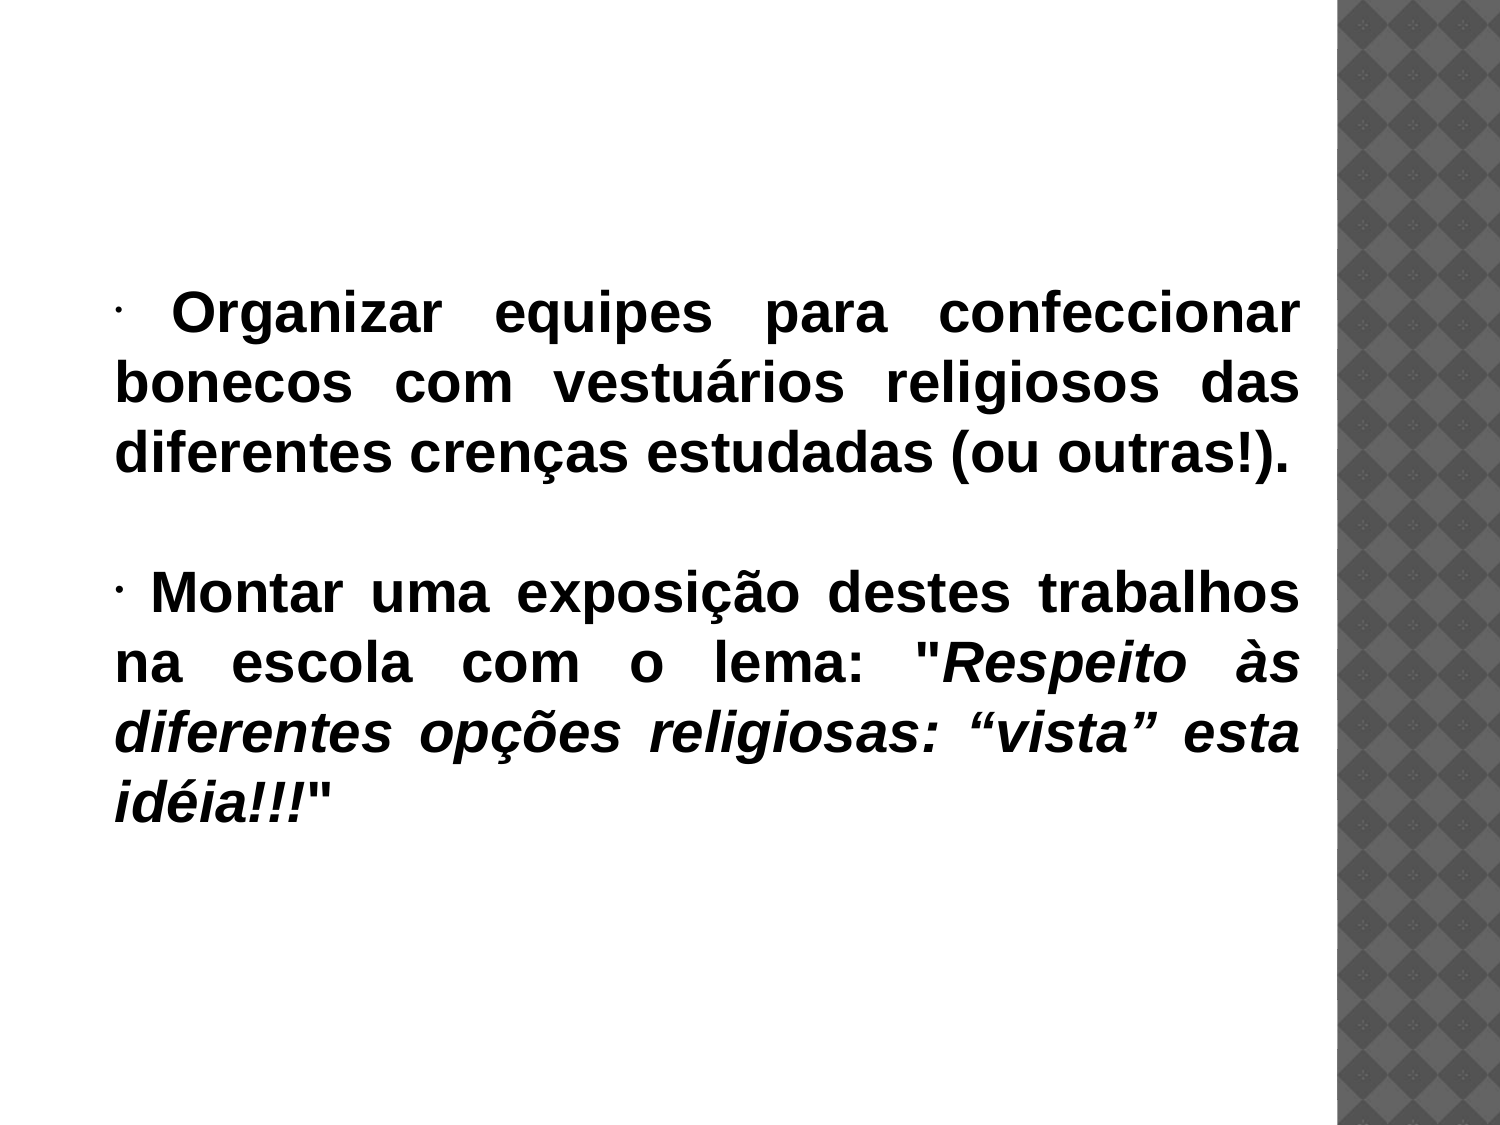

Organizar equipes para confeccionar bonecos com vestuários religiosos das diferentes crenças estudadas (ou outras!).
 Montar uma exposição destes trabalhos na escola com o lema: "Respeito às diferentes opções religiosas: “vista” esta idéia!!!"